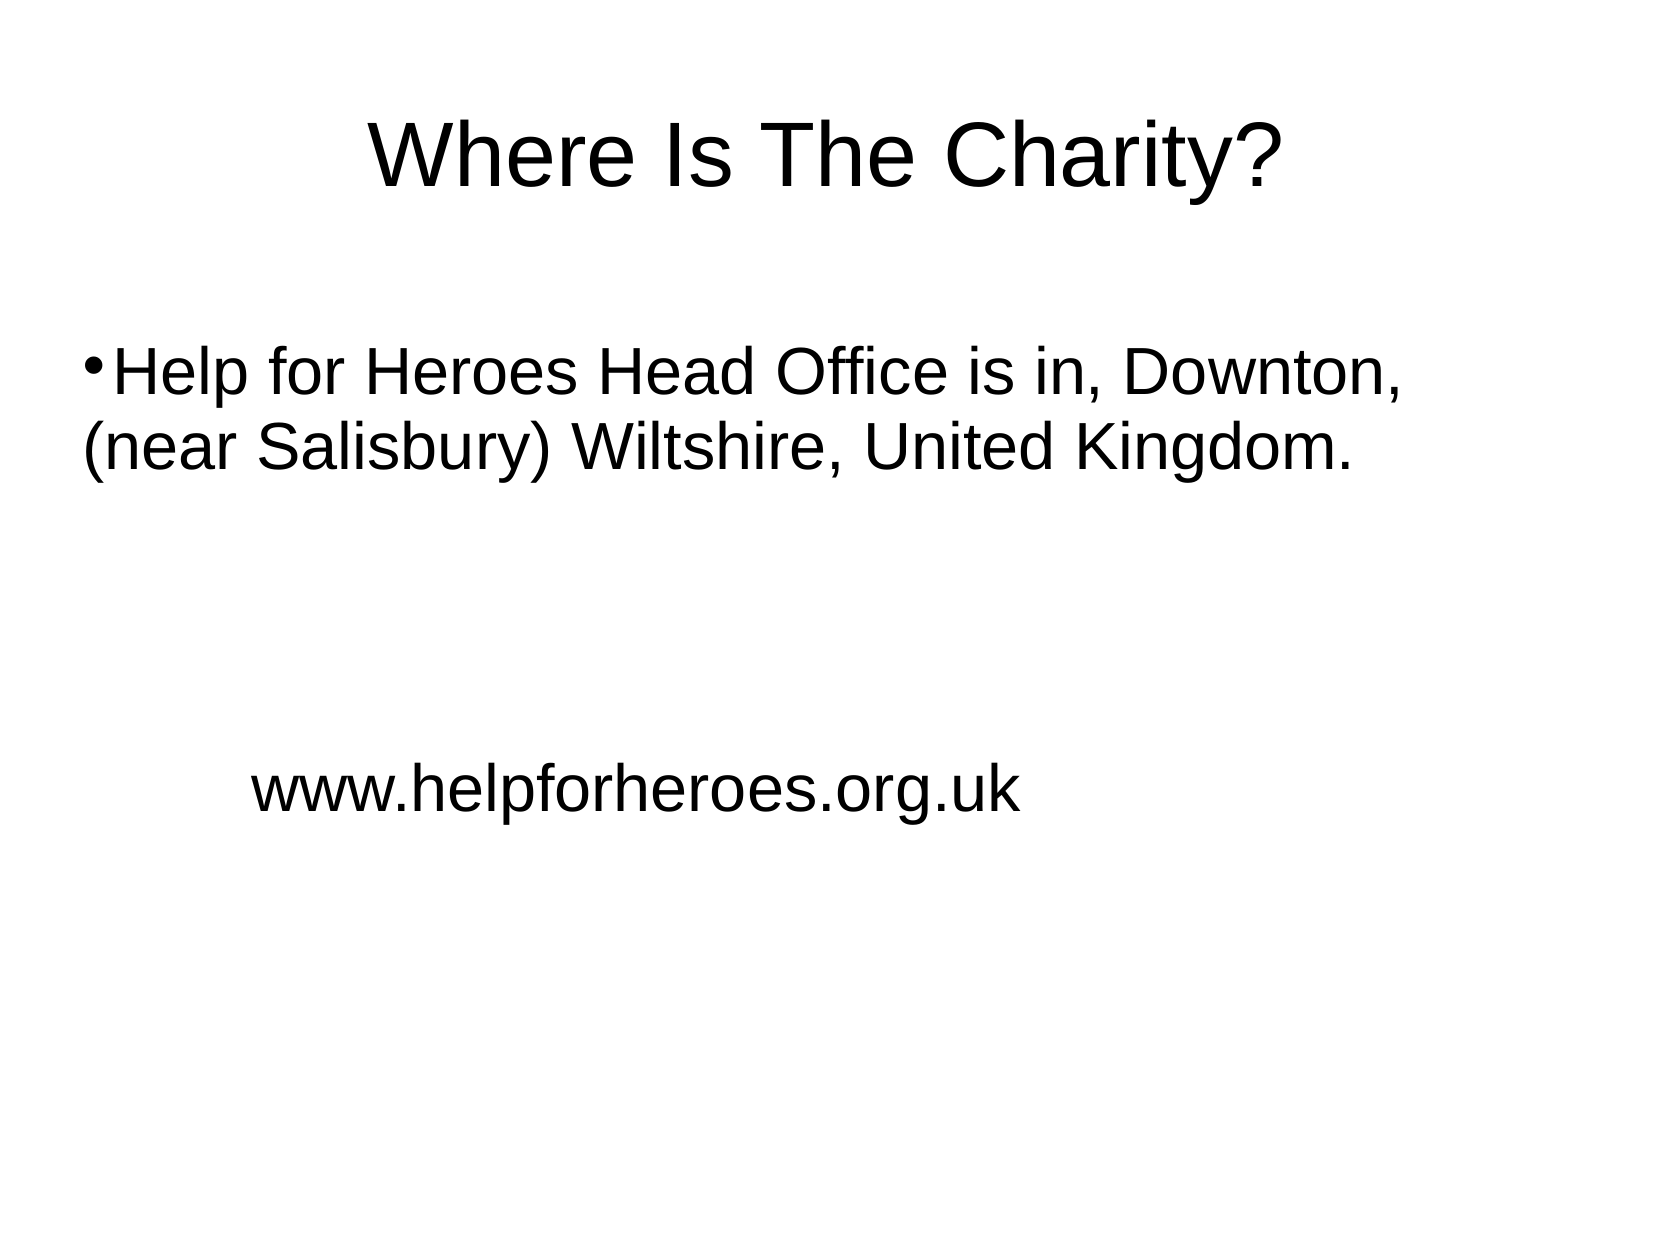

# Where Is The Charity?
Help for Heroes Head Office is in, Downton, (near Salisbury) Wiltshire, United Kingdom.
www.helpforheroes.org.uk